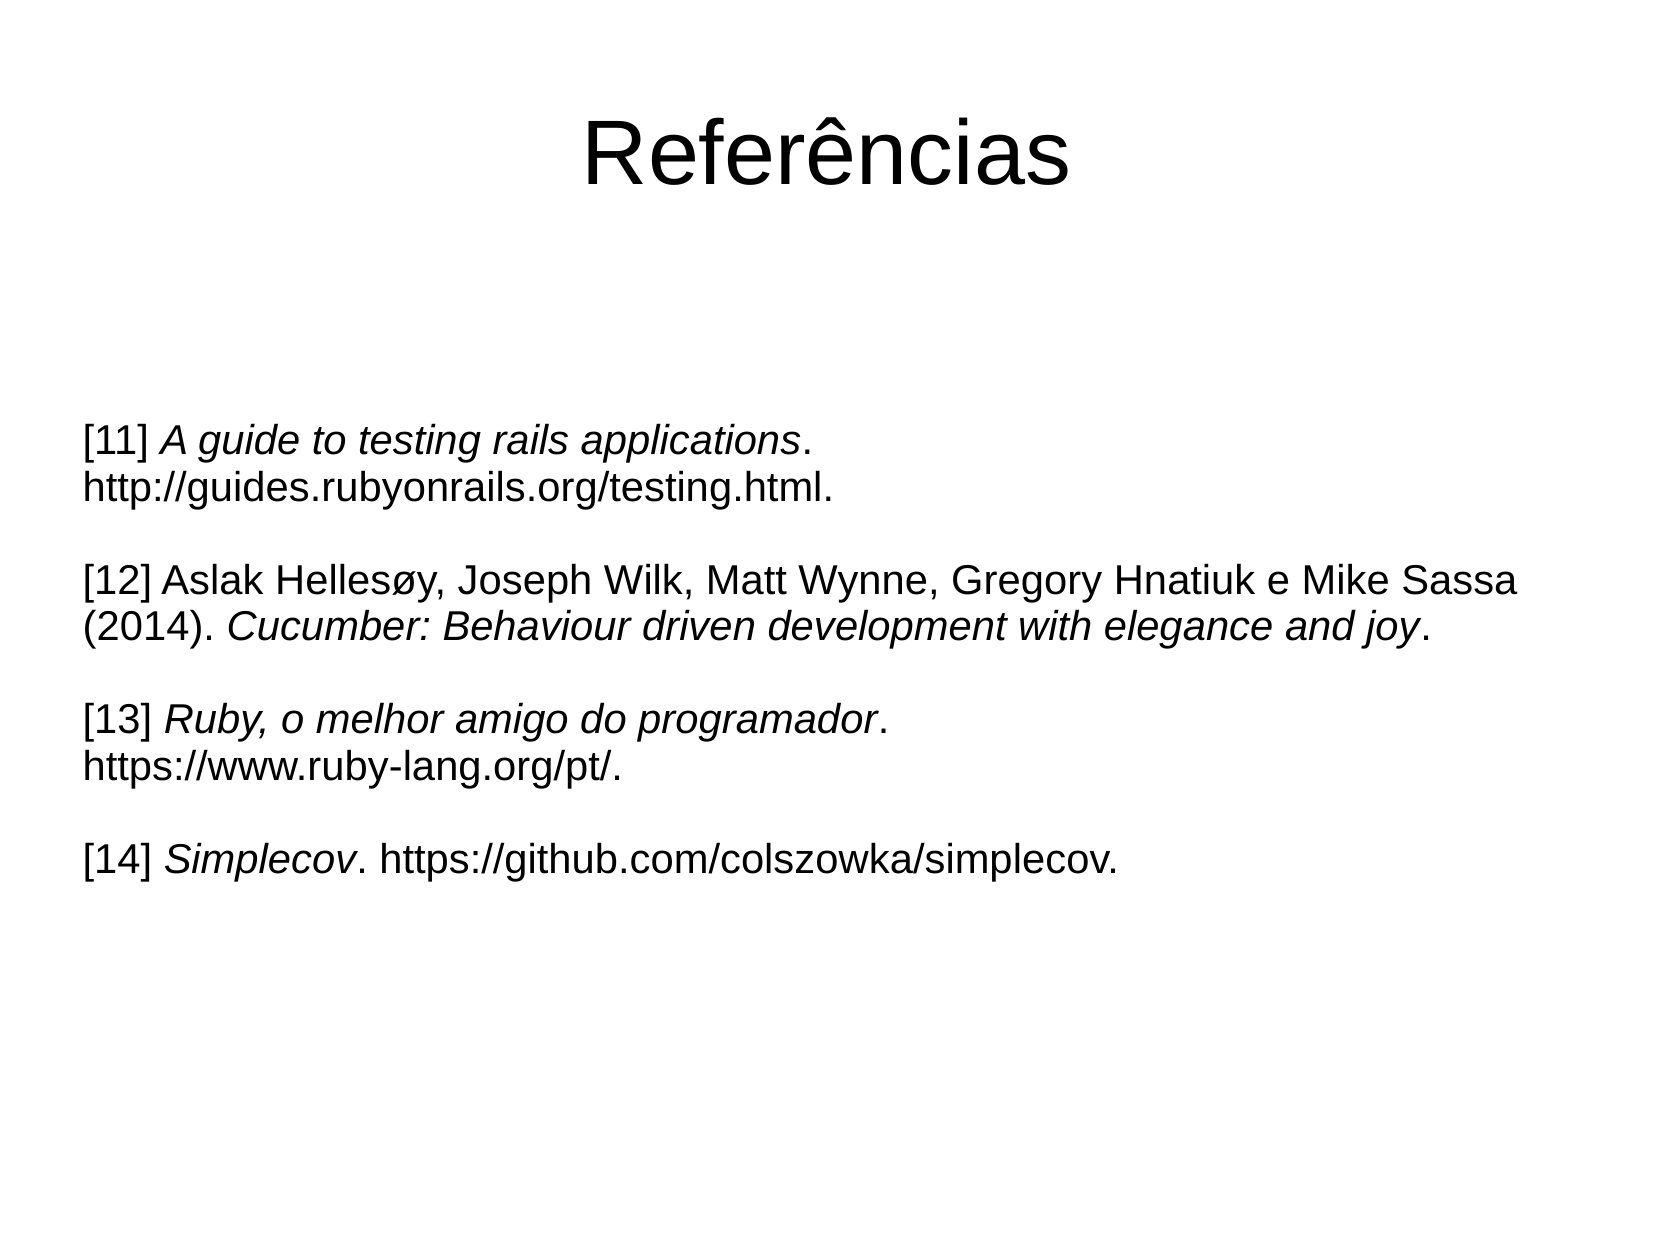

# Referências
[11] A guide to testing rails applications. http://guides.rubyonrails.org/testing.html.
[12] Aslak Hellesøy, Joseph Wilk, Matt Wynne, Gregory Hnatiuk e Mike Sassa (2014). Cucumber: Behaviour driven development with elegance and joy.
[13] Ruby, o melhor amigo do programador.
https://www.ruby-lang.org/pt/.
[14] Simplecov. https://github.com/colszowka/simplecov.